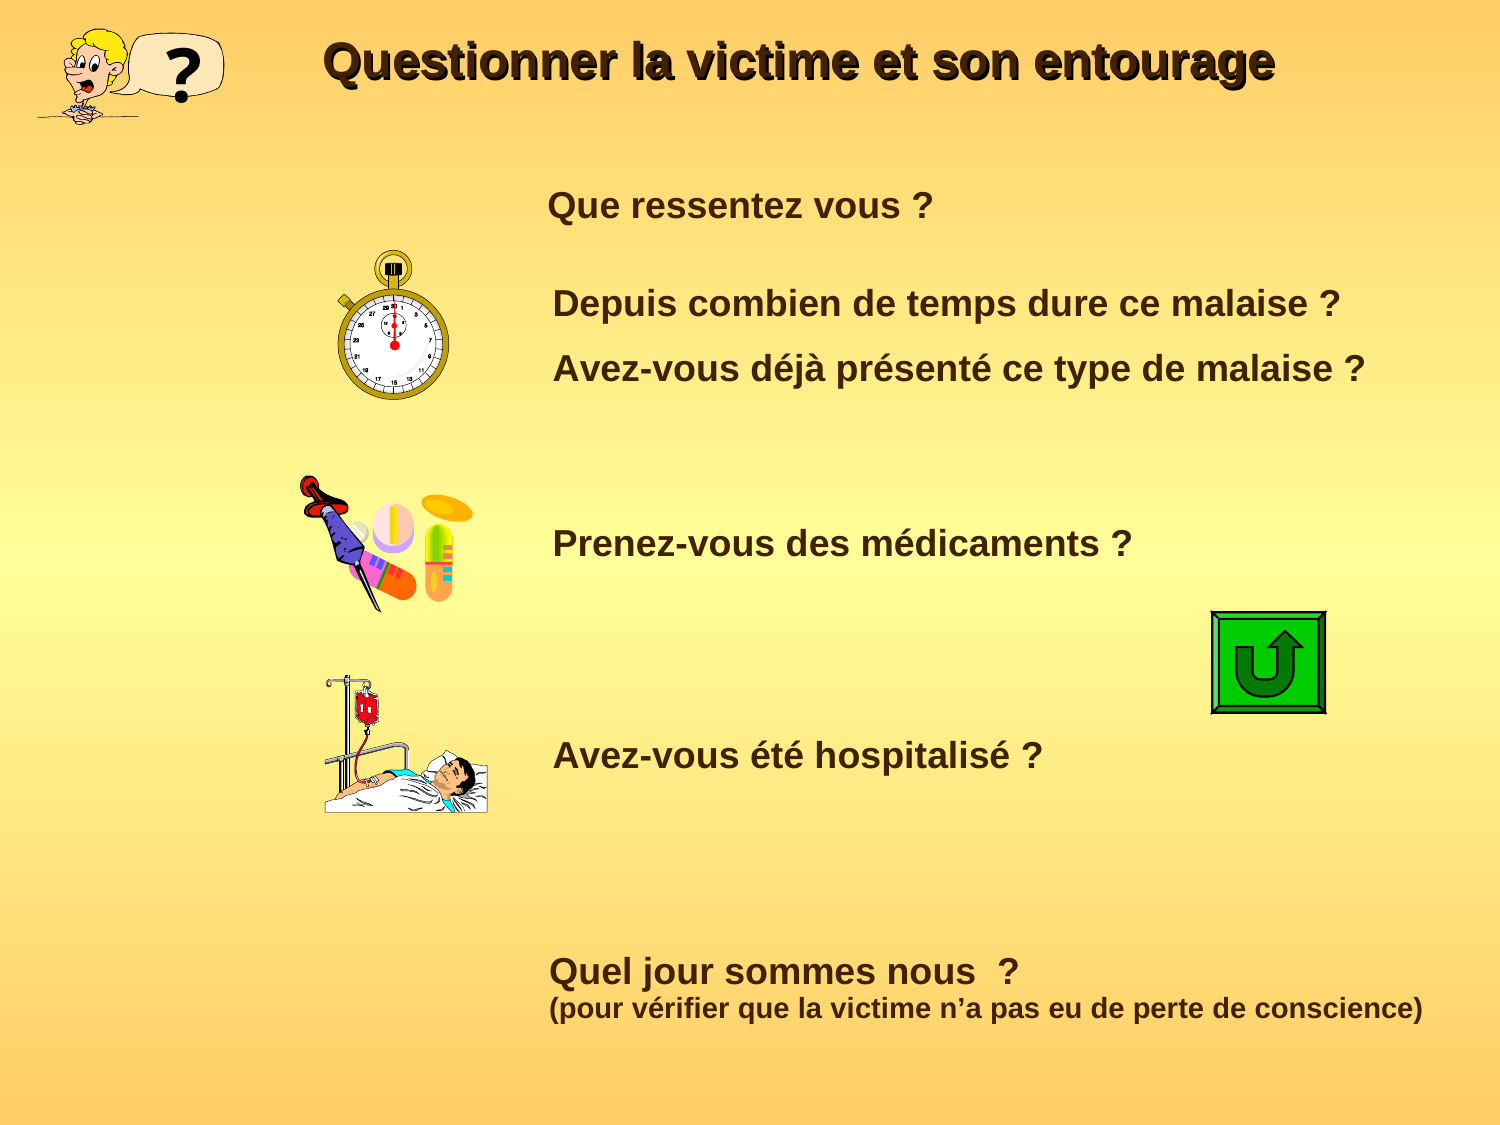

?
Questionner la victime et son entourage
Que ressentez vous ?
Depuis combien de temps dure ce malaise ?
Avez-vous déjà présenté ce type de malaise ?
Prenez-vous des médicaments ?
Avez-vous été hospitalisé ?
Quel jour sommes nous ?
(pour vérifier que la victime n’a pas eu de perte de conscience)